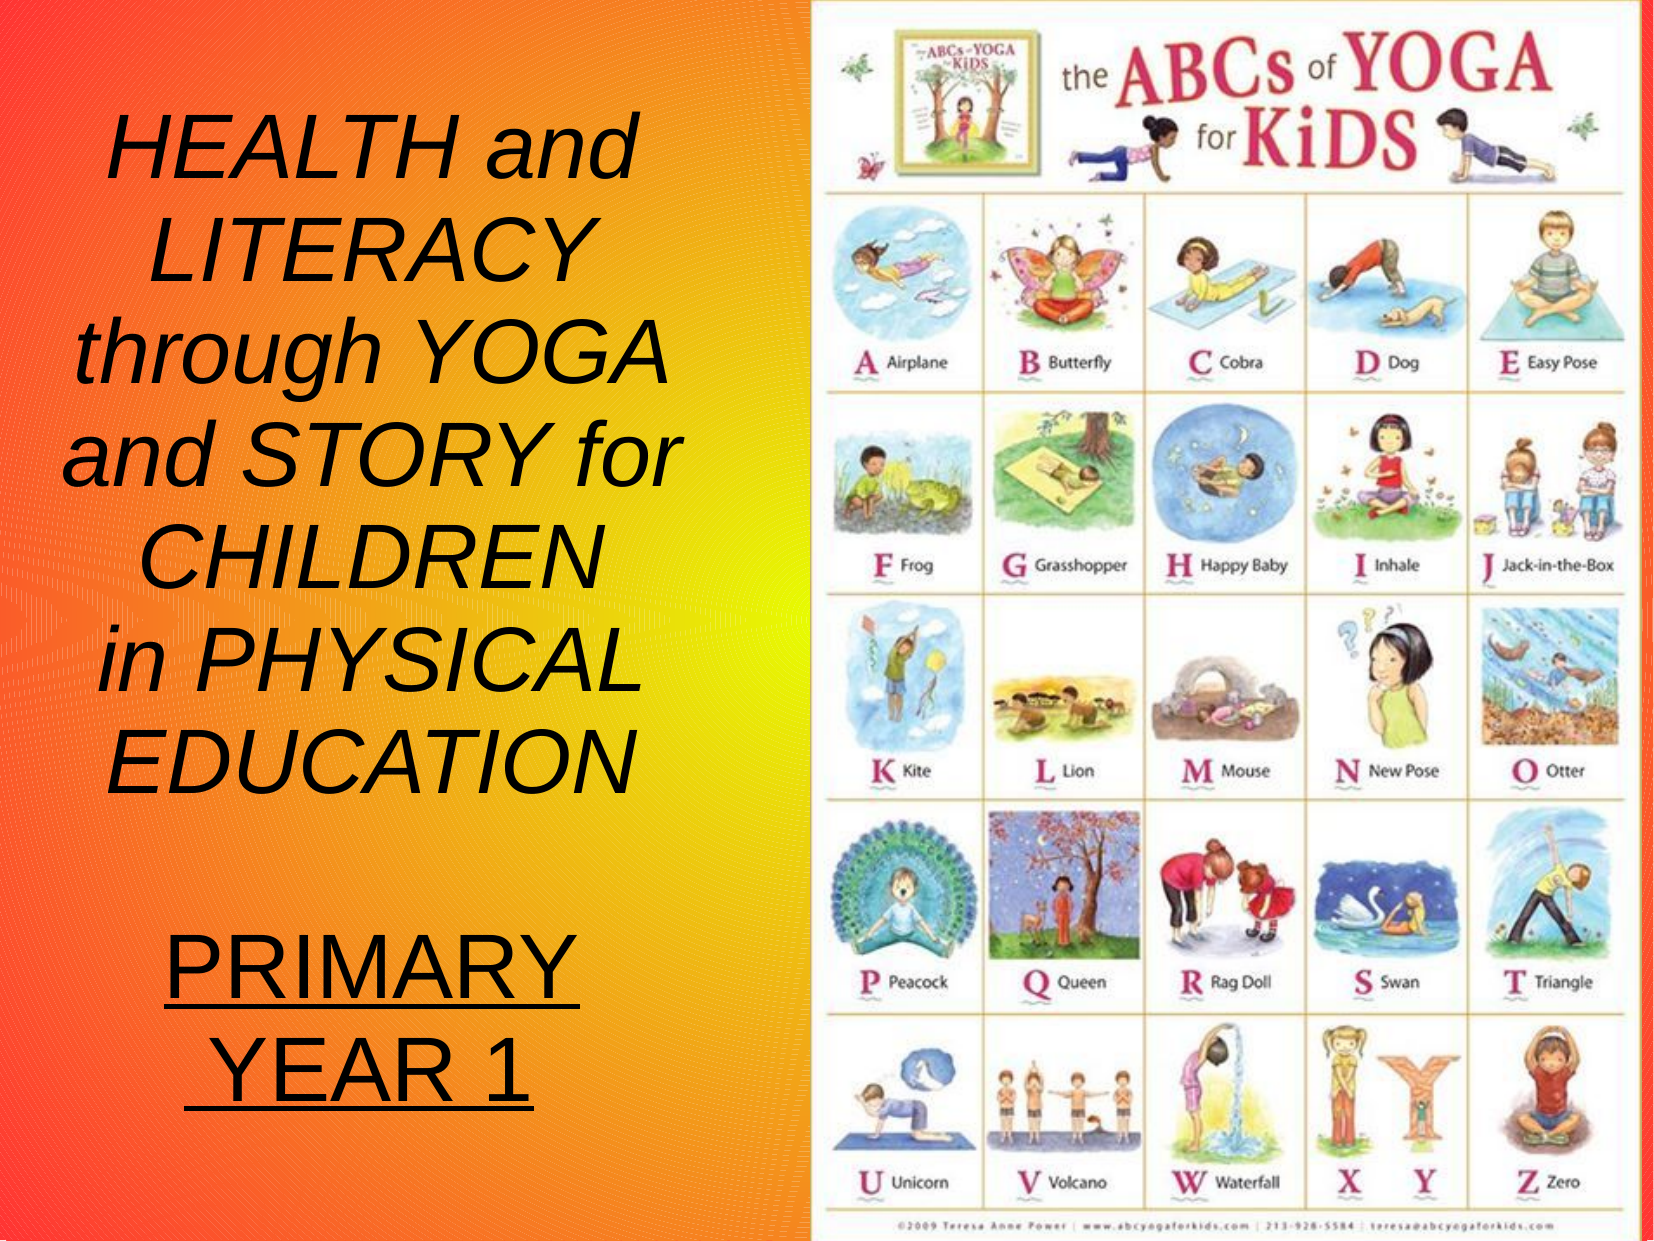

# HEALTH and LITERACY through YOGA and STORY for CHILDREN in PHYSICAL EDUCATION PRIMARY YEAR 1